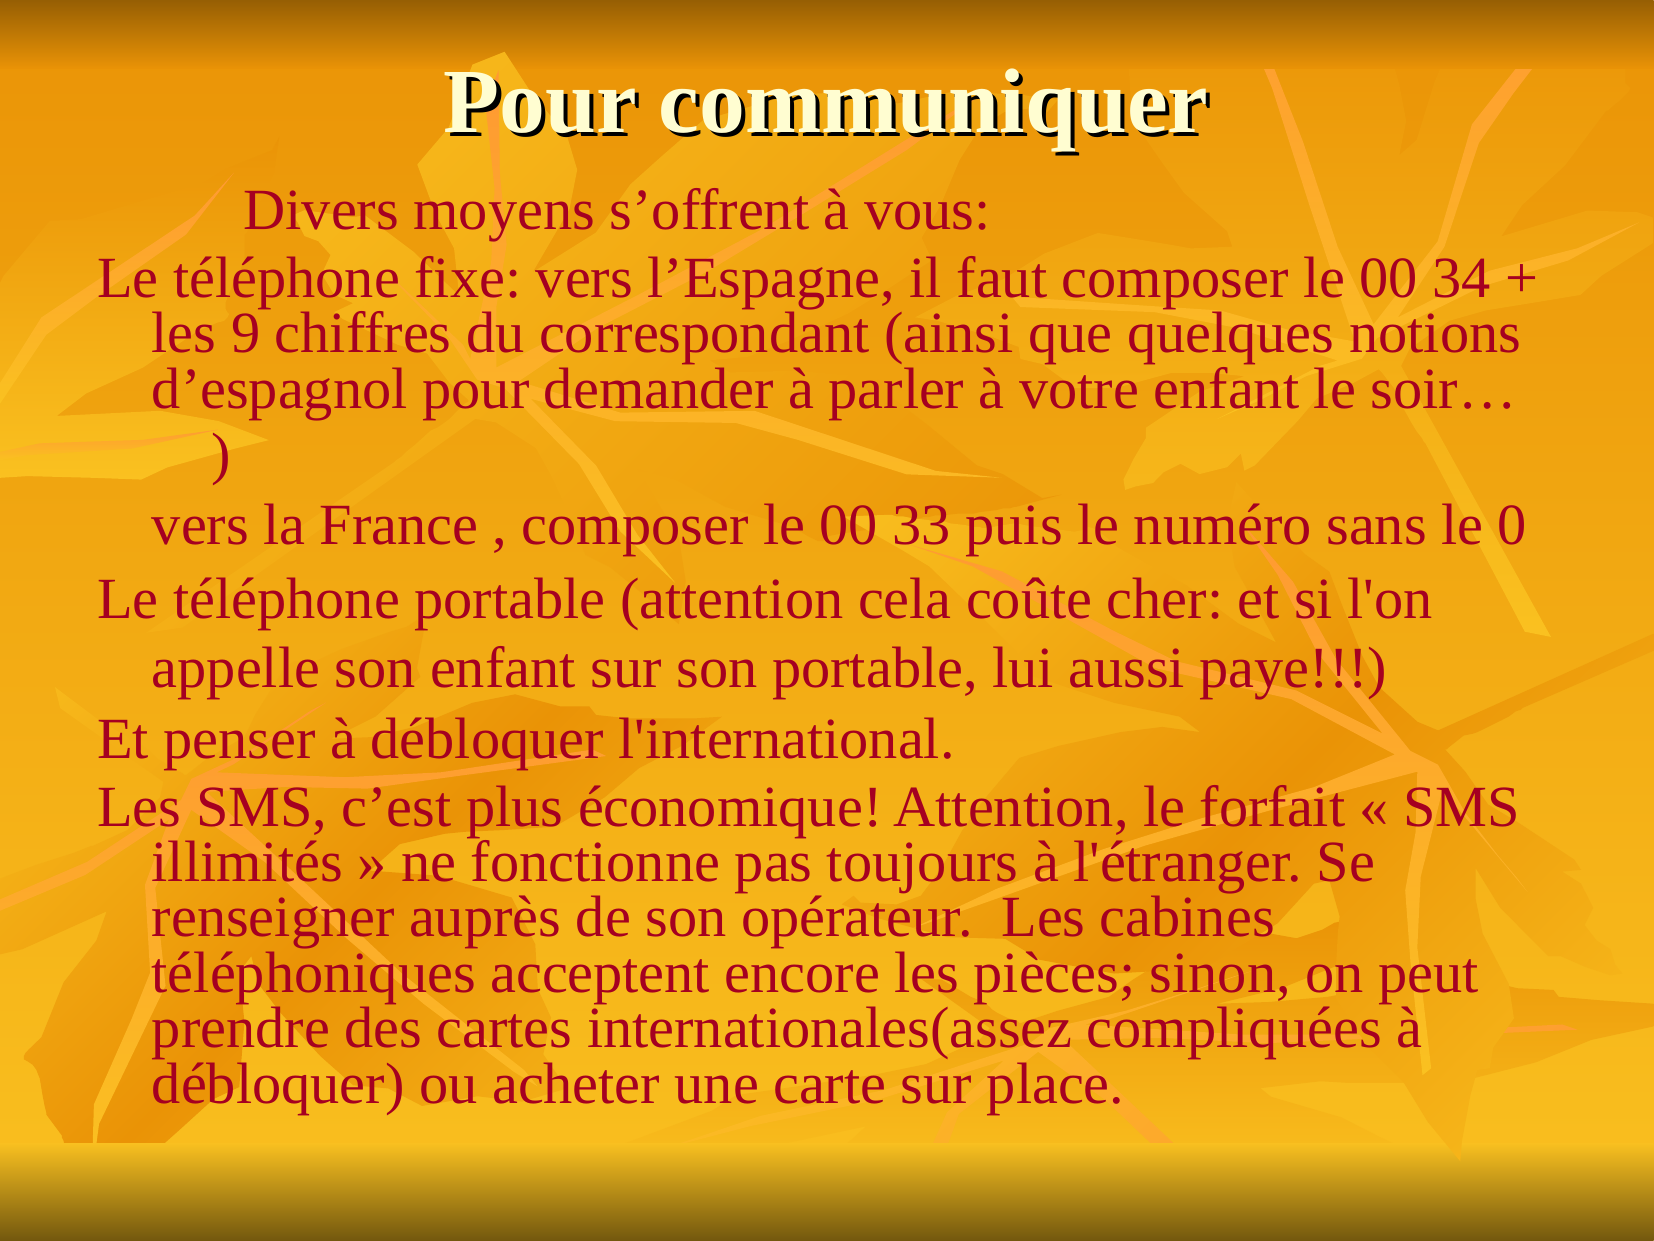

# Pour communiquer
		Divers moyens s’offrent à vous:
Le téléphone fixe: vers l’Espagne, il faut composer le 00 34 + les 9 chiffres du correspondant (ainsi que quelques notions d’espagnol pour demander à parler à votre enfant le soir… )‏
	vers la France , composer le 00 33 puis le numéro sans le 0
Le téléphone portable (attention cela coûte cher: et si l'on appelle son enfant sur son portable, lui aussi paye!!!)‏
Et penser à débloquer l'international.
Les SMS, c’est plus économique! Attention, le forfait « SMS illimités » ne fonctionne pas toujours à l'étranger. Se renseigner auprès de son opérateur. Les cabines téléphoniques acceptent encore les pièces; sinon, on peut prendre des cartes internationales(assez compliquées à débloquer) ou acheter une carte sur place.